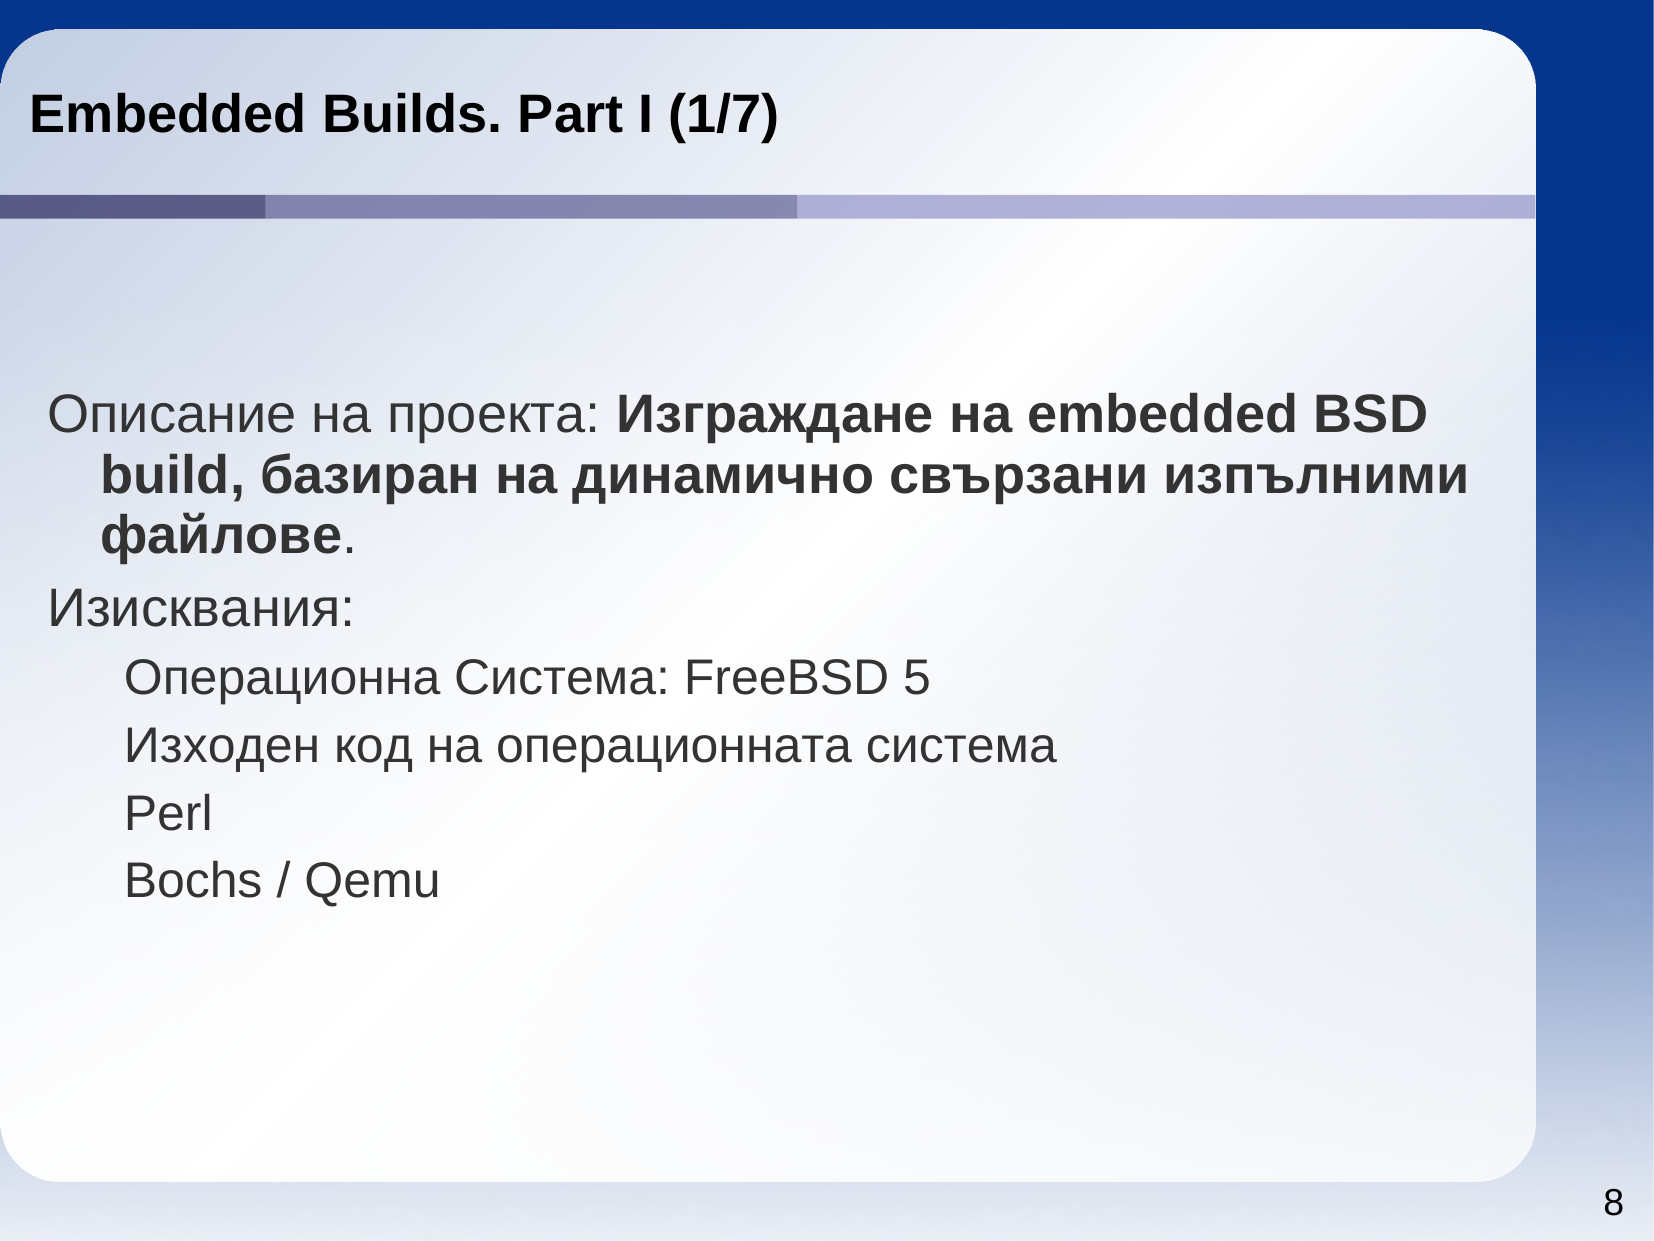

# Embedded Builds. Part I (1/7)
Описание на проекта: Изграждане на embedded BSD build, базиран на динамично свързани изпълними файлове.
Изисквания:
Операционна Система: FreeBSD 5
Изходен код на операционната система
Perl
Bochs / Qemu
8